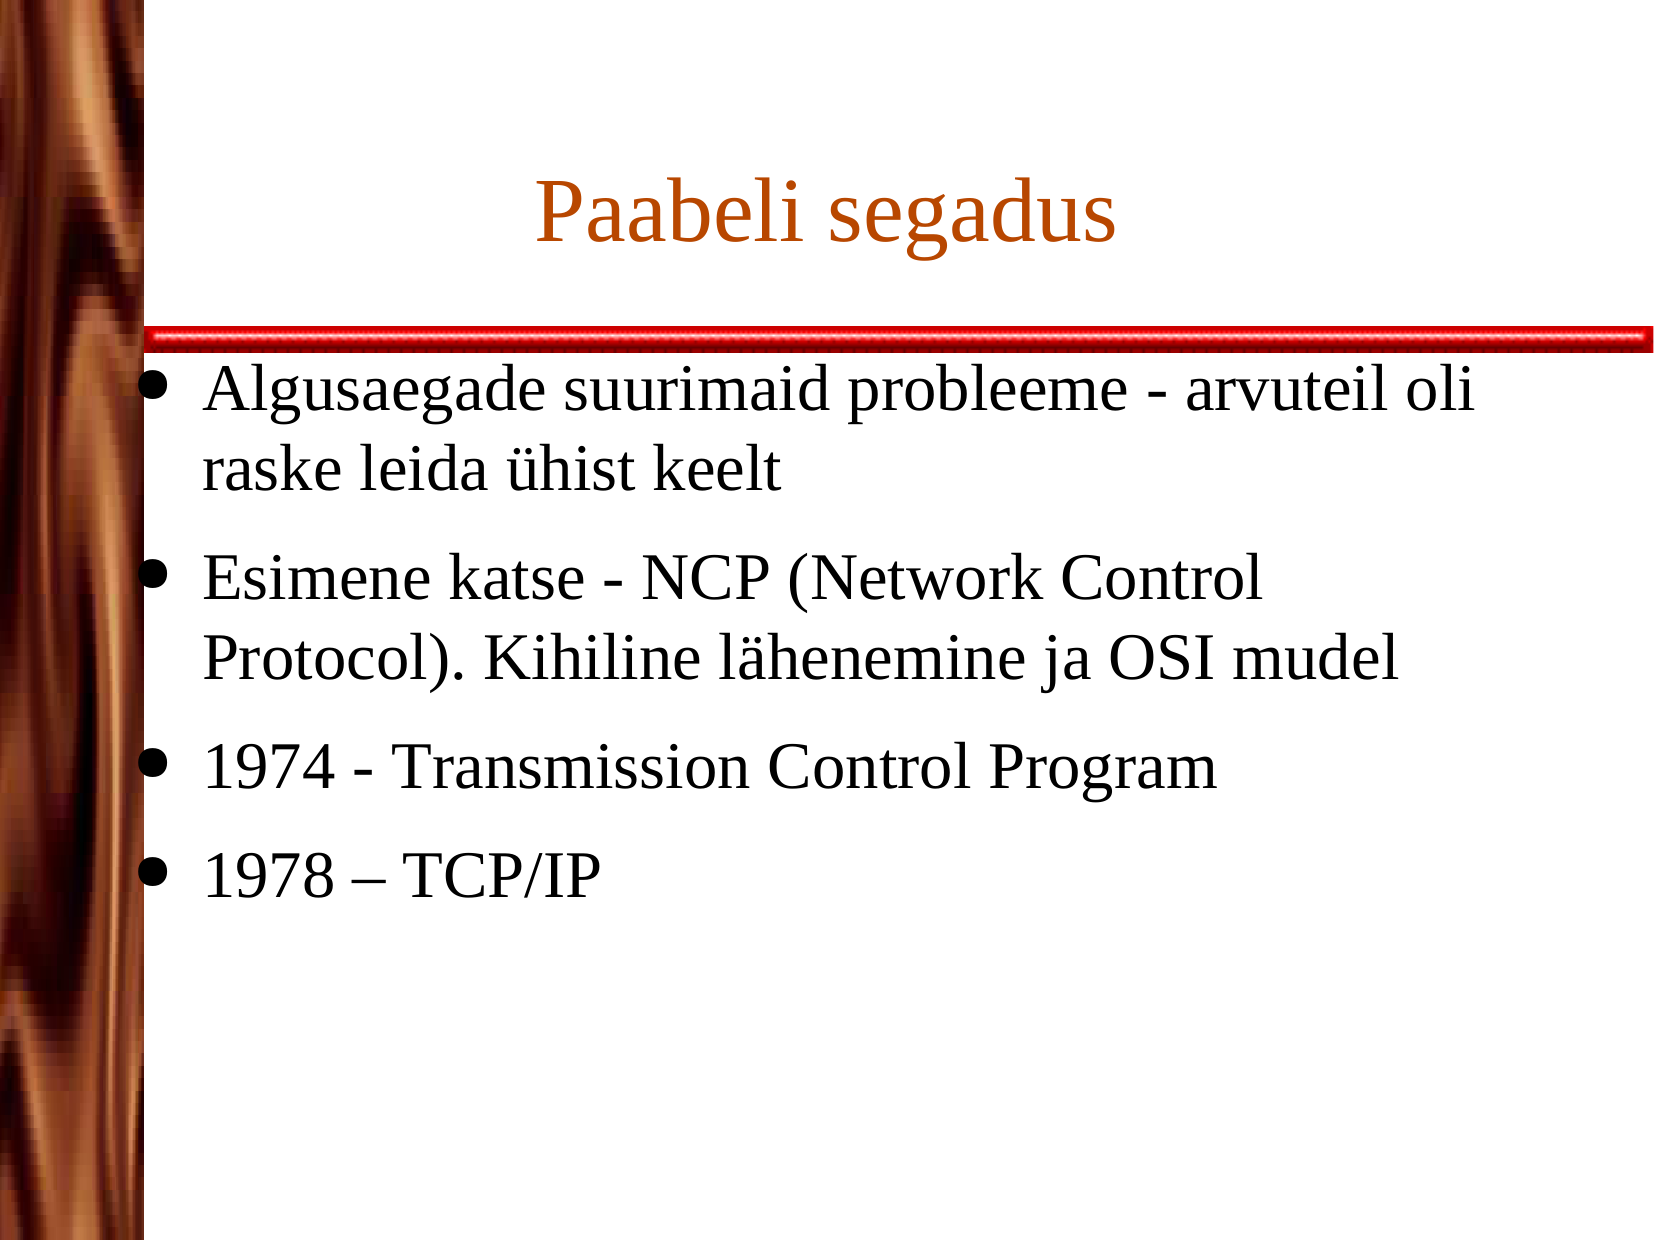

# Paabeli segadus
Algusaegade suurimaid probleeme - arvuteil oli raske leida ühist keelt
Esimene katse - NCP (Network Control Protocol). Kihiline lähenemine ja OSI mudel
1974 - Transmission Control Program
1978 – TCP/IP